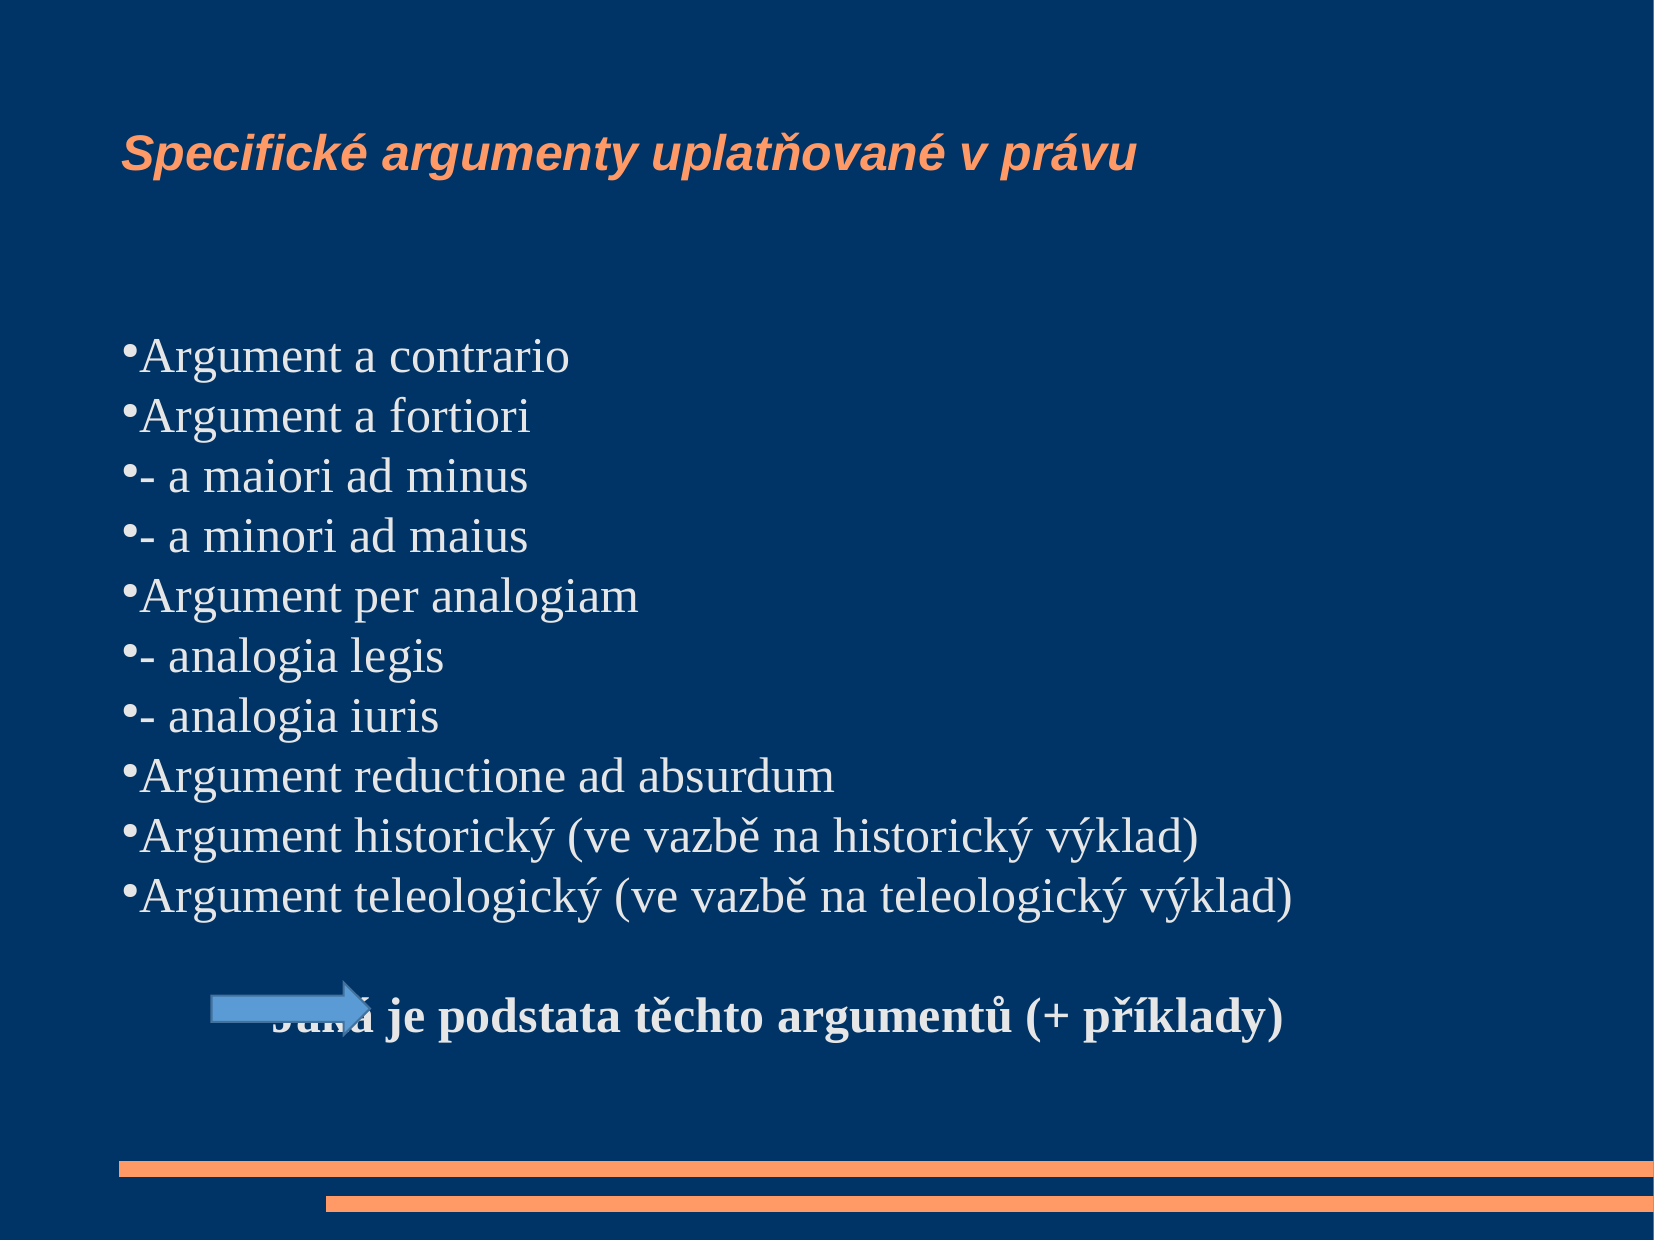

# Specifické argumenty uplatňované v právu
Argument a contrario
Argument a fortiori
- a maiori ad minus
- a minori ad maius
Argument per analogiam
- analogia legis
- analogia iuris
Argument reductione ad absurdum
Argument historický (ve vazbě na historický výklad)
Argument teleologický (ve vazbě na teleologický výklad)
		Jaká je podstata těchto argumentů (+ příklady)